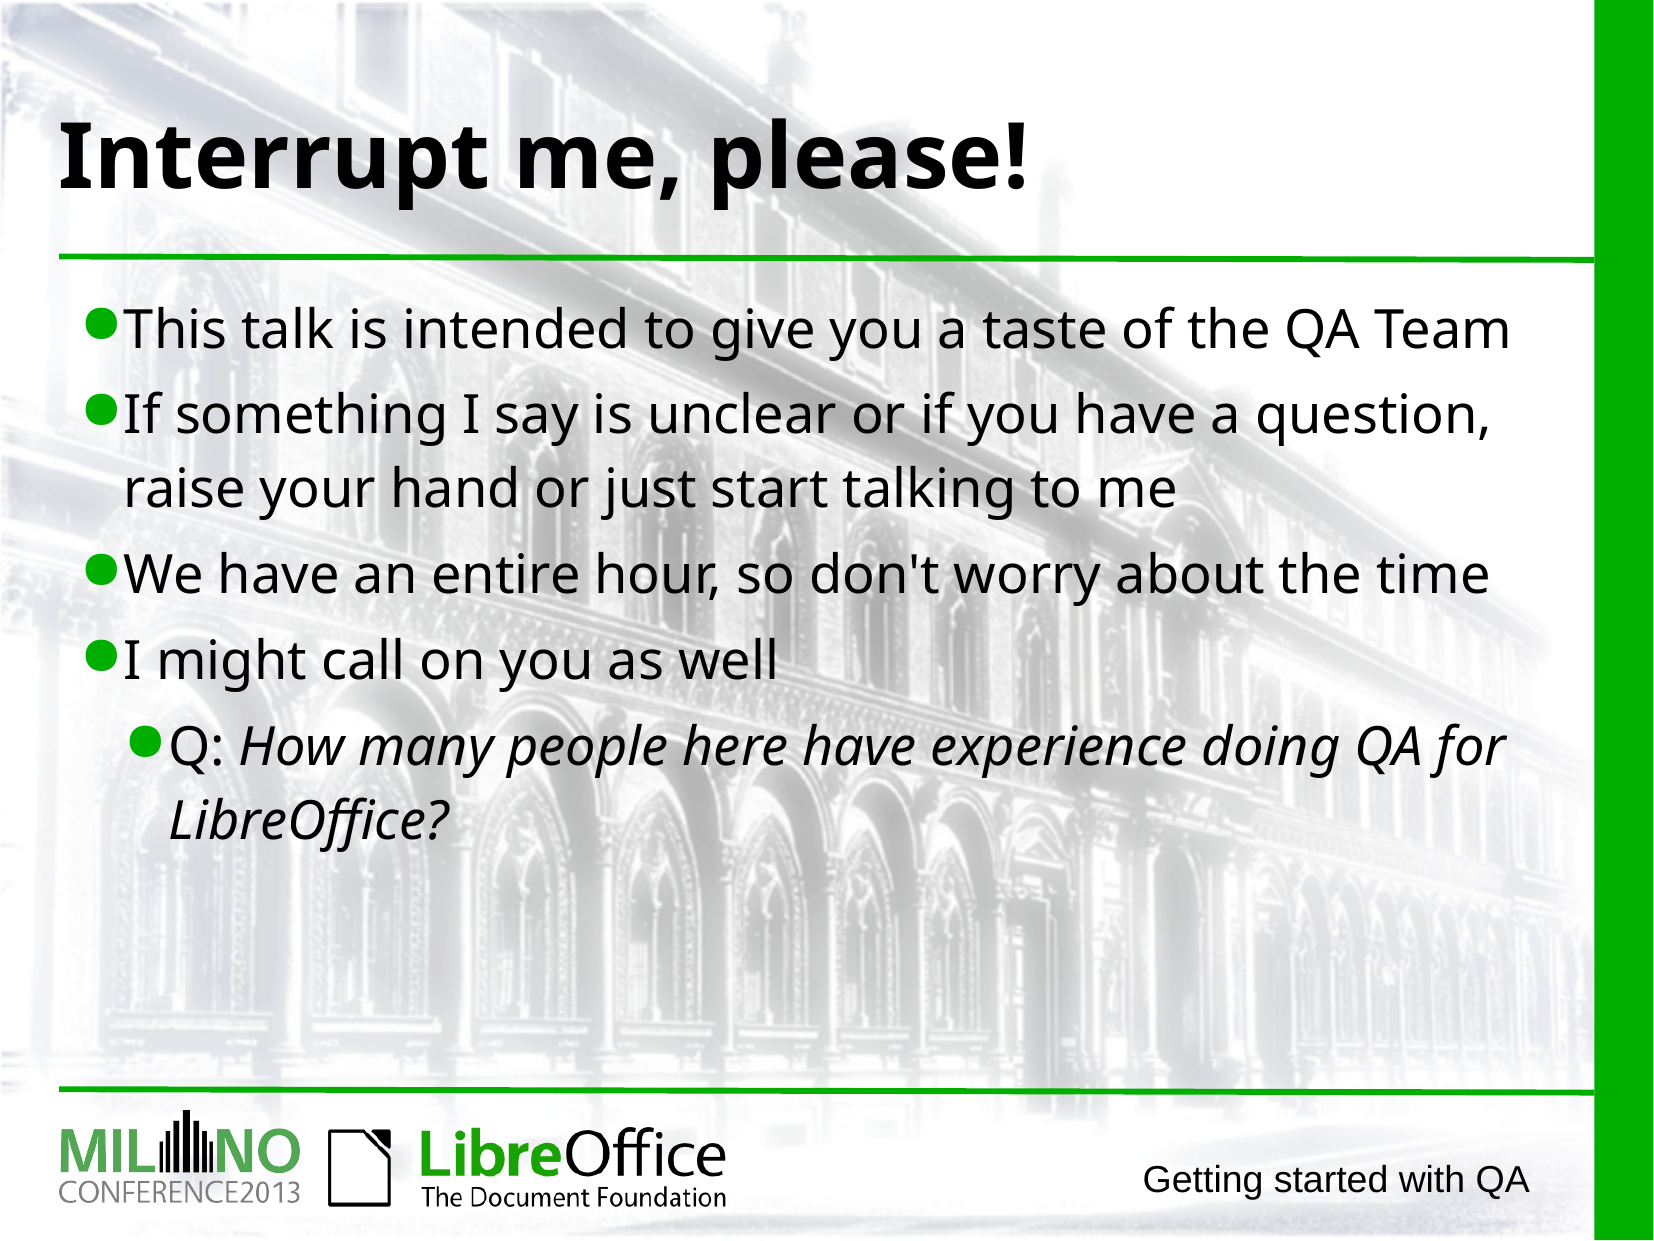

# Interrupt me, please!
This talk is intended to give you a taste of the QA Team
If something I say is unclear or if you have a question, raise your hand or just start talking to me
We have an entire hour, so don't worry about the time
I might call on you as well
Q: How many people here have experience doing QA for LibreOffice?